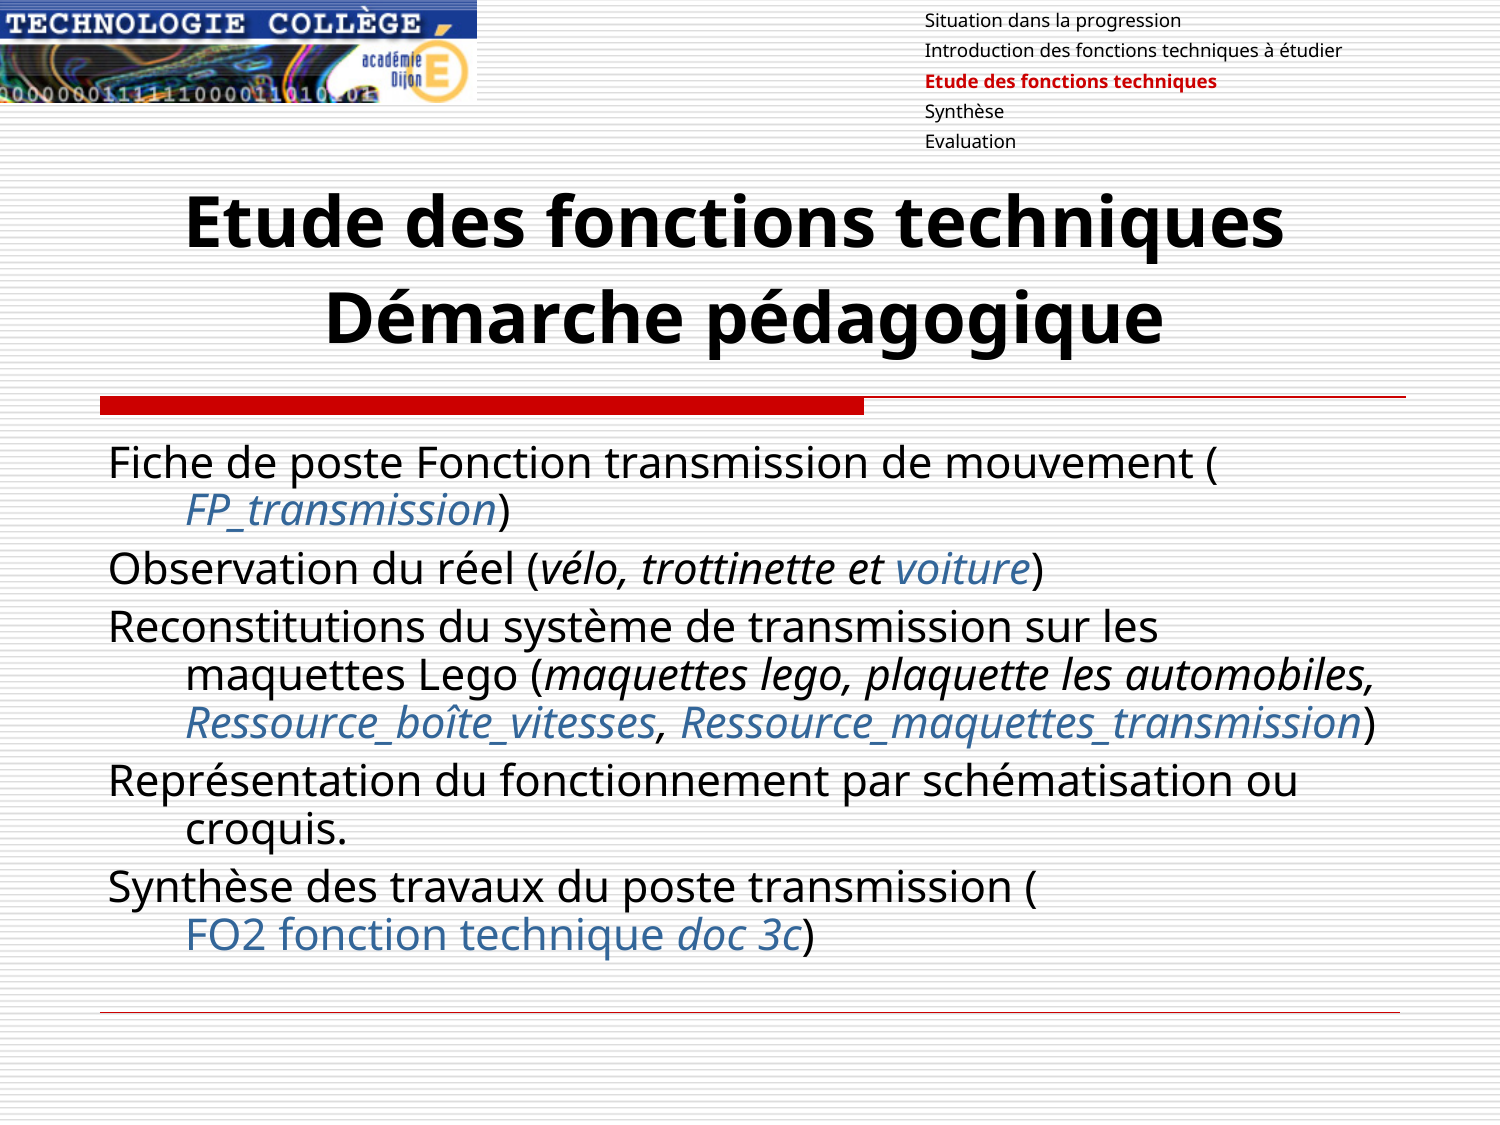

Situation dans la progression
Introduction des fonctions techniques à étudier
Etude des fonctions techniques
Synthèse
Evaluation
# Etude des fonctions techniques Démarche pédagogique
Fiche de poste Fonction transmission de mouvement (FP_transmission)
Observation du réel (vélo, trottinette et voiture)
Reconstitutions du système de transmission sur les maquettes Lego (maquettes lego, plaquette les automobiles, Ressource_boîte_vitesses, Ressource_maquettes_transmission)
Représentation du fonctionnement par schématisation ou croquis.
Synthèse des travaux du poste transmission (FO2 fonction technique doc 3c)